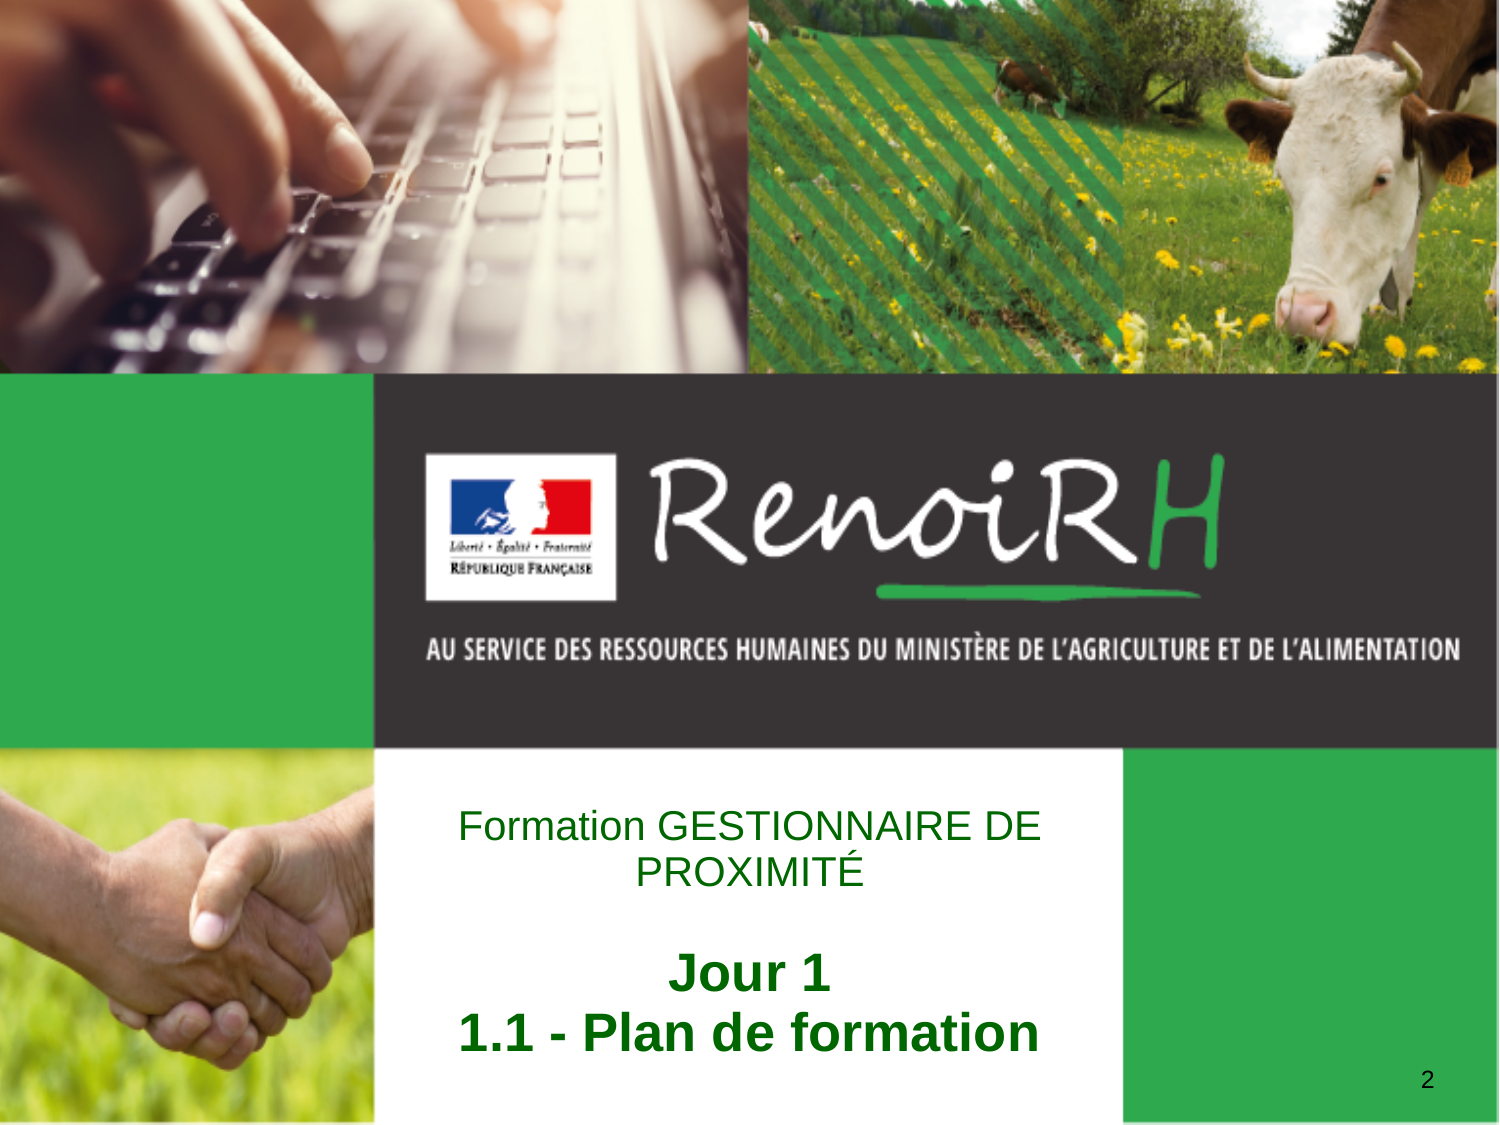

Formation GESTIONNAIRE DE PROXIMITÉ
Jour 1
1.1 - Plan de formation